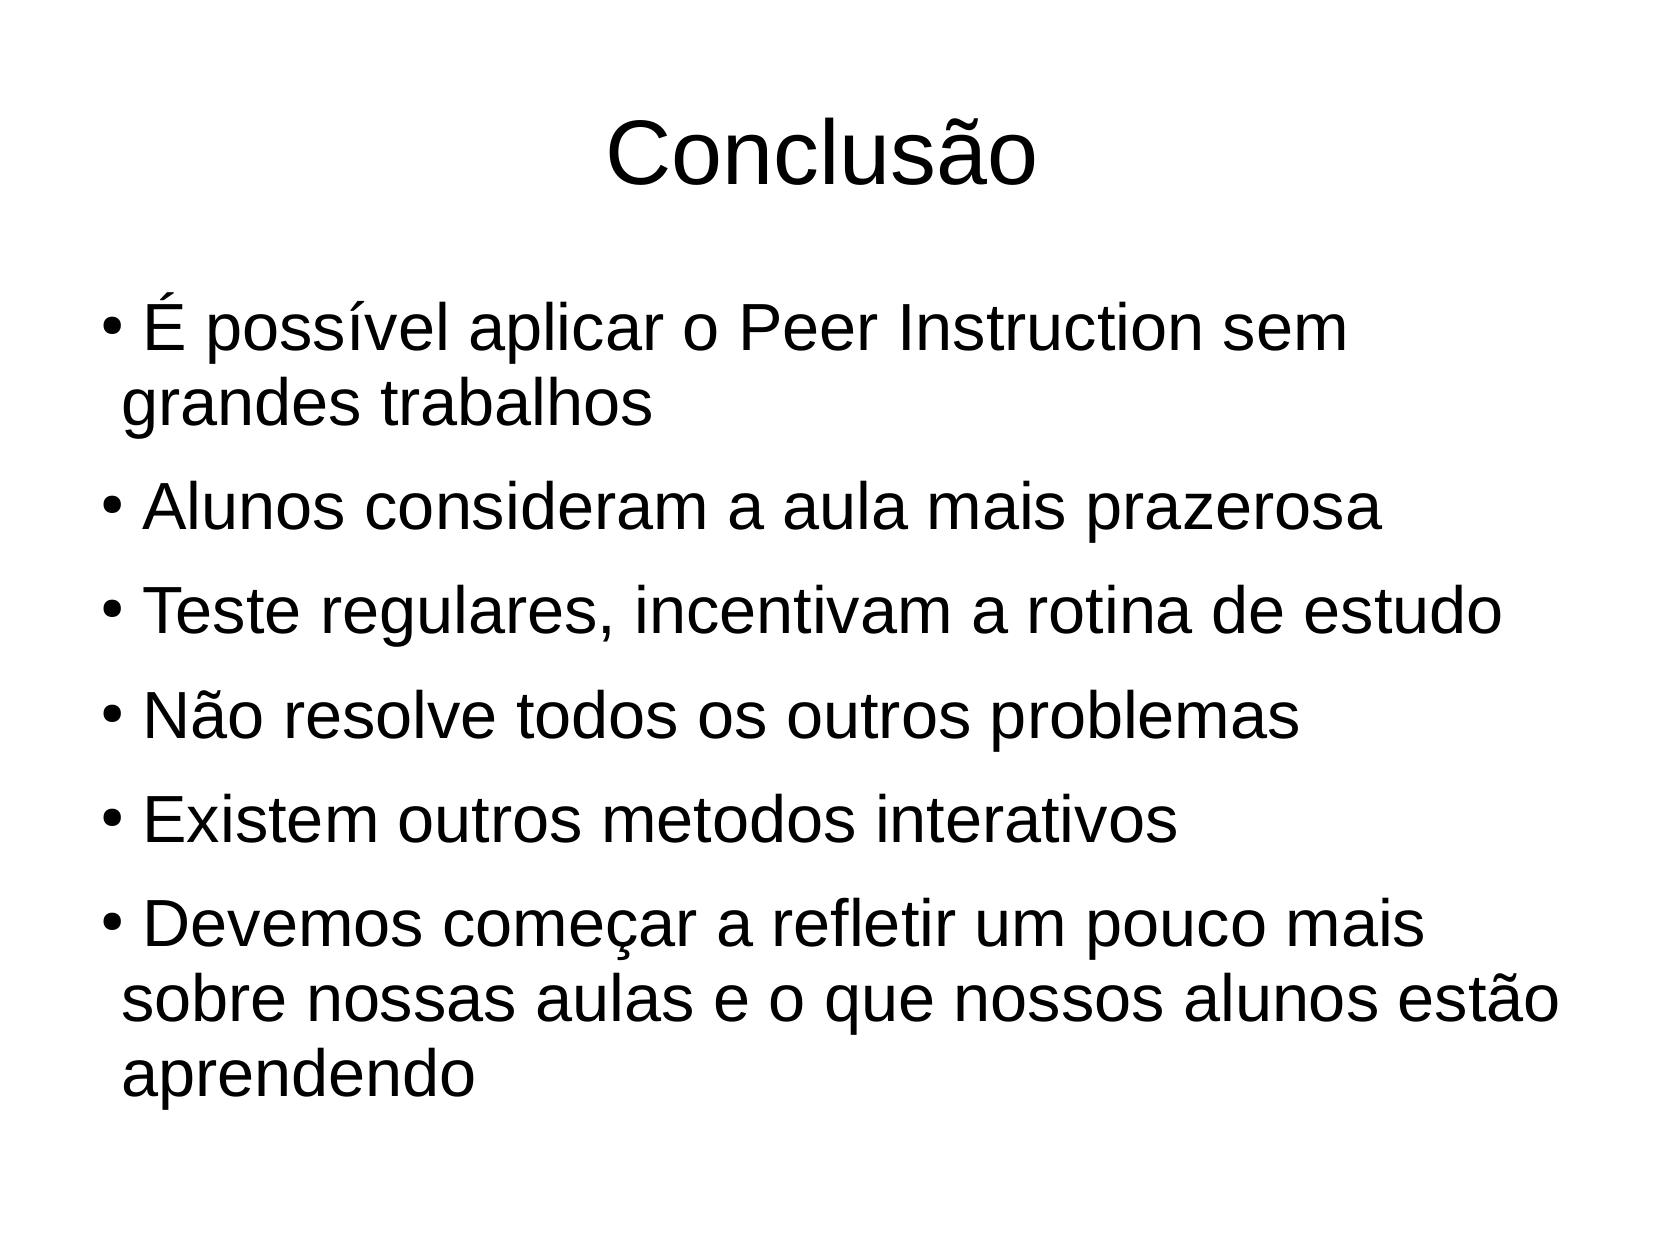

# Conclusão
 É possível aplicar o Peer Instruction sem grandes trabalhos
 Alunos consideram a aula mais prazerosa
 Teste regulares, incentivam a rotina de estudo
 Não resolve todos os outros problemas
 Existem outros metodos interativos
 Devemos começar a refletir um pouco mais sobre nossas aulas e o que nossos alunos estão aprendendo